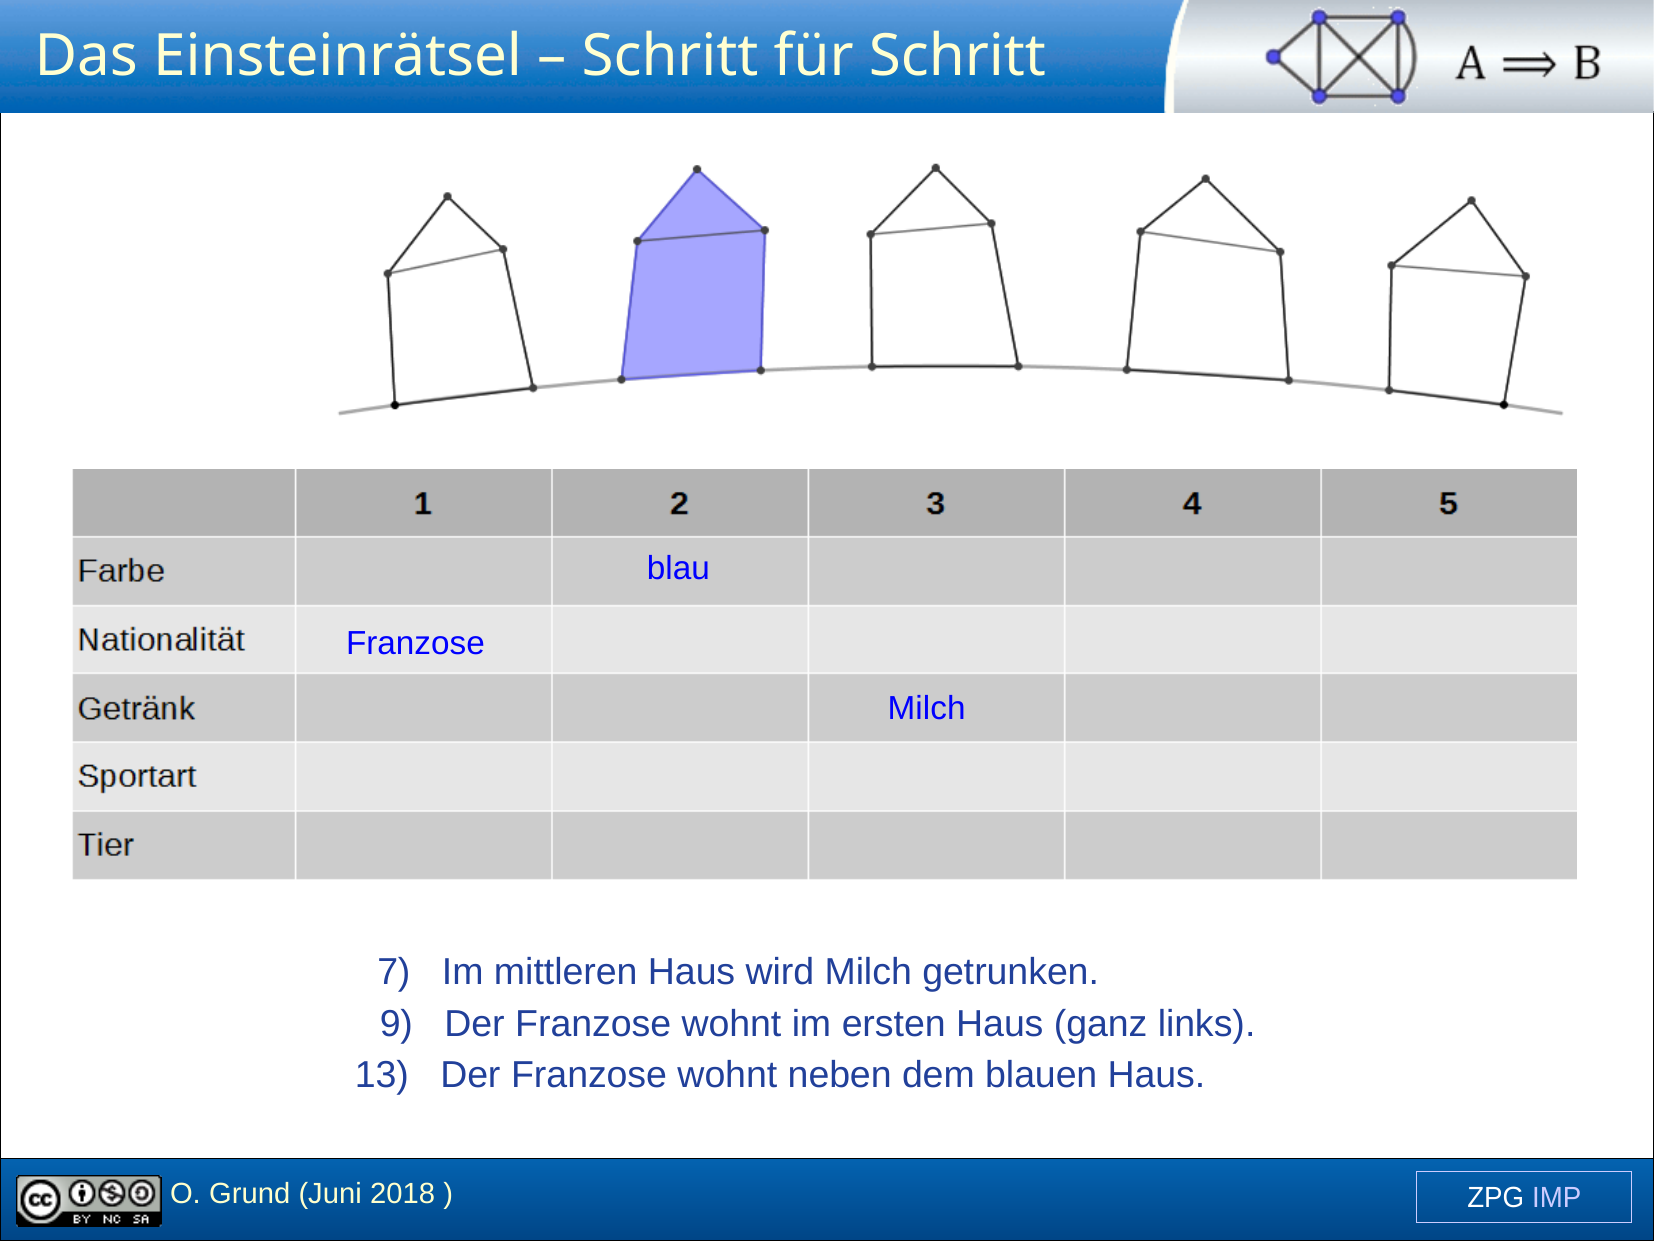

# Das Einsteinrätsel – Schritt für Schritt
blau
Franzose
Milch
 7) Im mittleren Haus wird Milch getrunken.
9) Der Franzose wohnt im ersten Haus (ganz links).
13) Der Franzose wohnt neben dem blauen Haus.
3